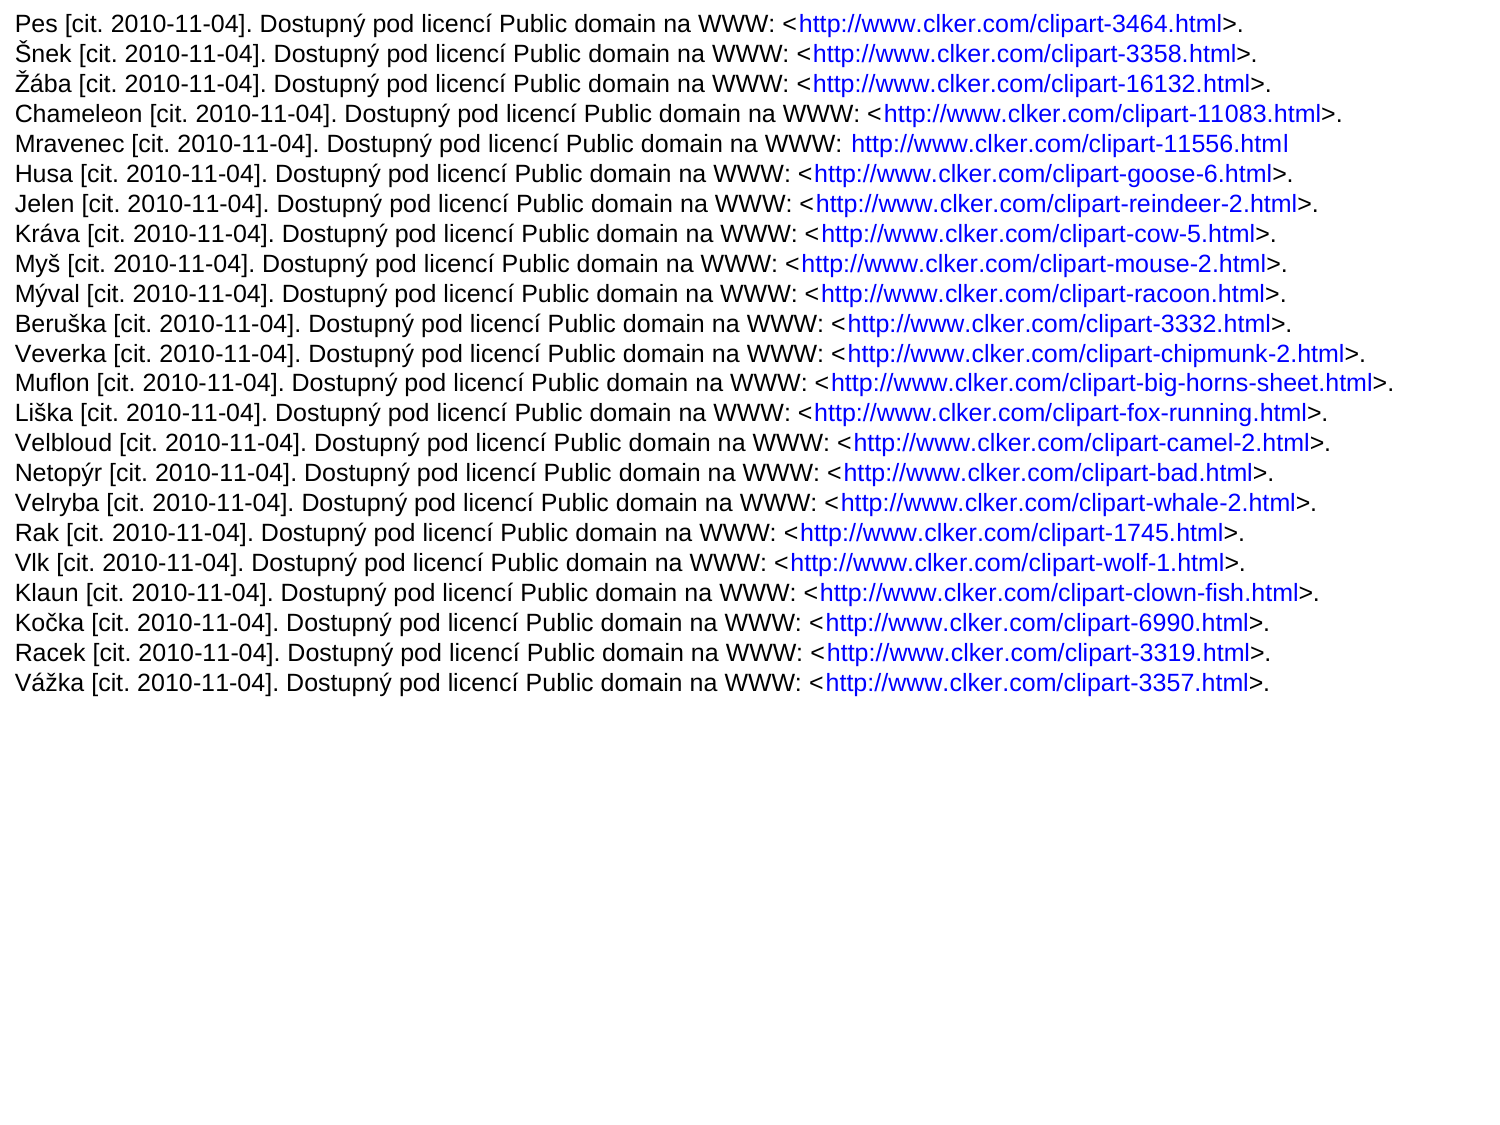

Pes [cit. 2010-11-04]. Dostupný pod licencí Public domain na WWW: <http://www.clker.com/clipart-3464.html>.
Šnek [cit. 2010-11-04]. Dostupný pod licencí Public domain na WWW: <http://www.clker.com/clipart-3358.html>.
Žába [cit. 2010-11-04]. Dostupný pod licencí Public domain na WWW: <http://www.clker.com/clipart-16132.html>.
Chameleon [cit. 2010-11-04]. Dostupný pod licencí Public domain na WWW: <http://www.clker.com/clipart-11083.html>.
Mravenec [cit. 2010-11-04]. Dostupný pod licencí Public domain na WWW: http://www.clker.com/clipart-11556.html
Husa [cit. 2010-11-04]. Dostupný pod licencí Public domain na WWW: <http://www.clker.com/clipart-goose-6.html>.
Jelen [cit. 2010-11-04]. Dostupný pod licencí Public domain na WWW: <http://www.clker.com/clipart-reindeer-2.html>.
Kráva [cit. 2010-11-04]. Dostupný pod licencí Public domain na WWW: <http://www.clker.com/clipart-cow-5.html>.
Myš [cit. 2010-11-04]. Dostupný pod licencí Public domain na WWW: <http://www.clker.com/clipart-mouse-2.html>.
Mýval [cit. 2010-11-04]. Dostupný pod licencí Public domain na WWW: <http://www.clker.com/clipart-racoon.html>.
Beruška [cit. 2010-11-04]. Dostupný pod licencí Public domain na WWW: <http://www.clker.com/clipart-3332.html>.
Veverka [cit. 2010-11-04]. Dostupný pod licencí Public domain na WWW: <http://www.clker.com/clipart-chipmunk-2.html>.
Muflon [cit. 2010-11-04]. Dostupný pod licencí Public domain na WWW: <http://www.clker.com/clipart-big-horns-sheet.html>.
Liška [cit. 2010-11-04]. Dostupný pod licencí Public domain na WWW: <http://www.clker.com/clipart-fox-running.html>.
Velbloud [cit. 2010-11-04]. Dostupný pod licencí Public domain na WWW: <http://www.clker.com/clipart-camel-2.html>.
Netopýr [cit. 2010-11-04]. Dostupný pod licencí Public domain na WWW: <http://www.clker.com/clipart-bad.html>.
Velryba [cit. 2010-11-04]. Dostupný pod licencí Public domain na WWW: <http://www.clker.com/clipart-whale-2.html>.
Rak [cit. 2010-11-04]. Dostupný pod licencí Public domain na WWW: <http://www.clker.com/clipart-1745.html>.
Vlk [cit. 2010-11-04]. Dostupný pod licencí Public domain na WWW: <http://www.clker.com/clipart-wolf-1.html>.
Klaun [cit. 2010-11-04]. Dostupný pod licencí Public domain na WWW: <http://www.clker.com/clipart-clown-fish.html>.
Kočka [cit. 2010-11-04]. Dostupný pod licencí Public domain na WWW: <http://www.clker.com/clipart-6990.html>.
Racek [cit. 2010-11-04]. Dostupný pod licencí Public domain na WWW: <http://www.clker.com/clipart-3319.html>.
Vážka [cit. 2010-11-04]. Dostupný pod licencí Public domain na WWW: <http://www.clker.com/clipart-3357.html>.